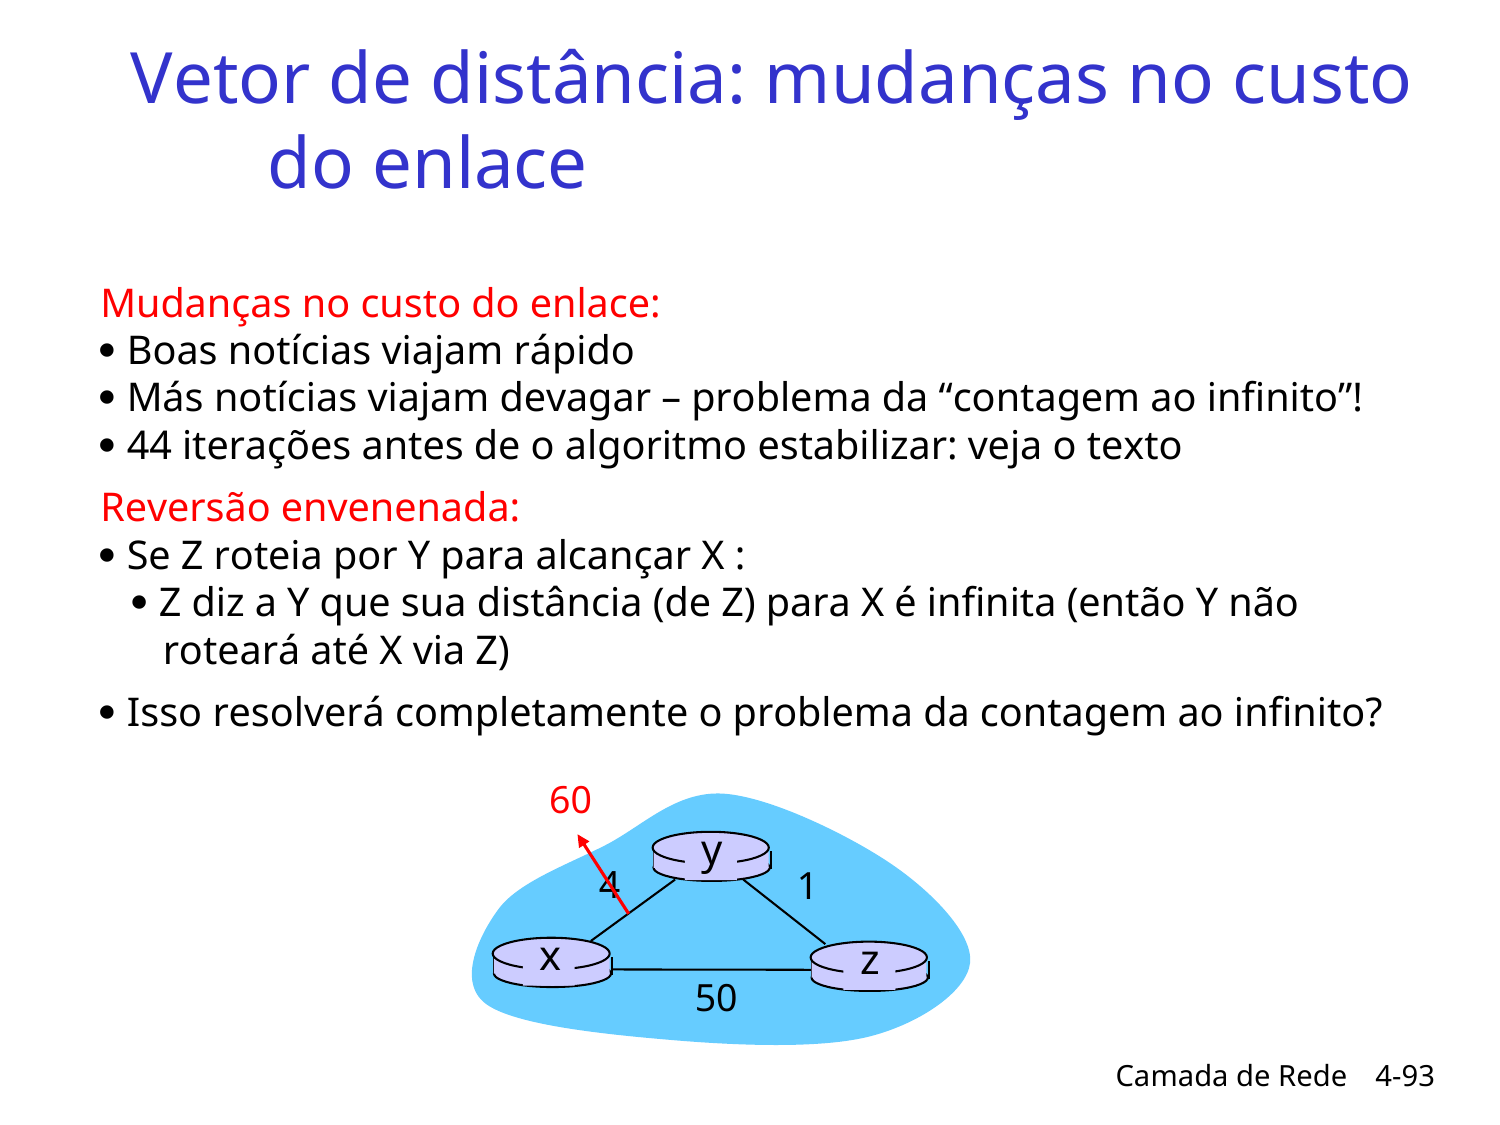

Vetor de distância: mudanças no custo do enlace
Mudanças no custo do enlace:
 Boas notícias viajam rápido
 Más notícias viajam devagar – problema da “contagem ao infinito”!
 44 iterações antes de o algoritmo estabilizar: veja o texto
Reversão envenenada:
 Se Z roteia por Y para alcançar X :
 Z diz a Y que sua distância (de Z) para X é infinita (então Y não roteará até X via Z)
 Isso resolverá completamente o problema da contagem ao infinito?
60
y
4
1
x
z
50
Camada de Rede